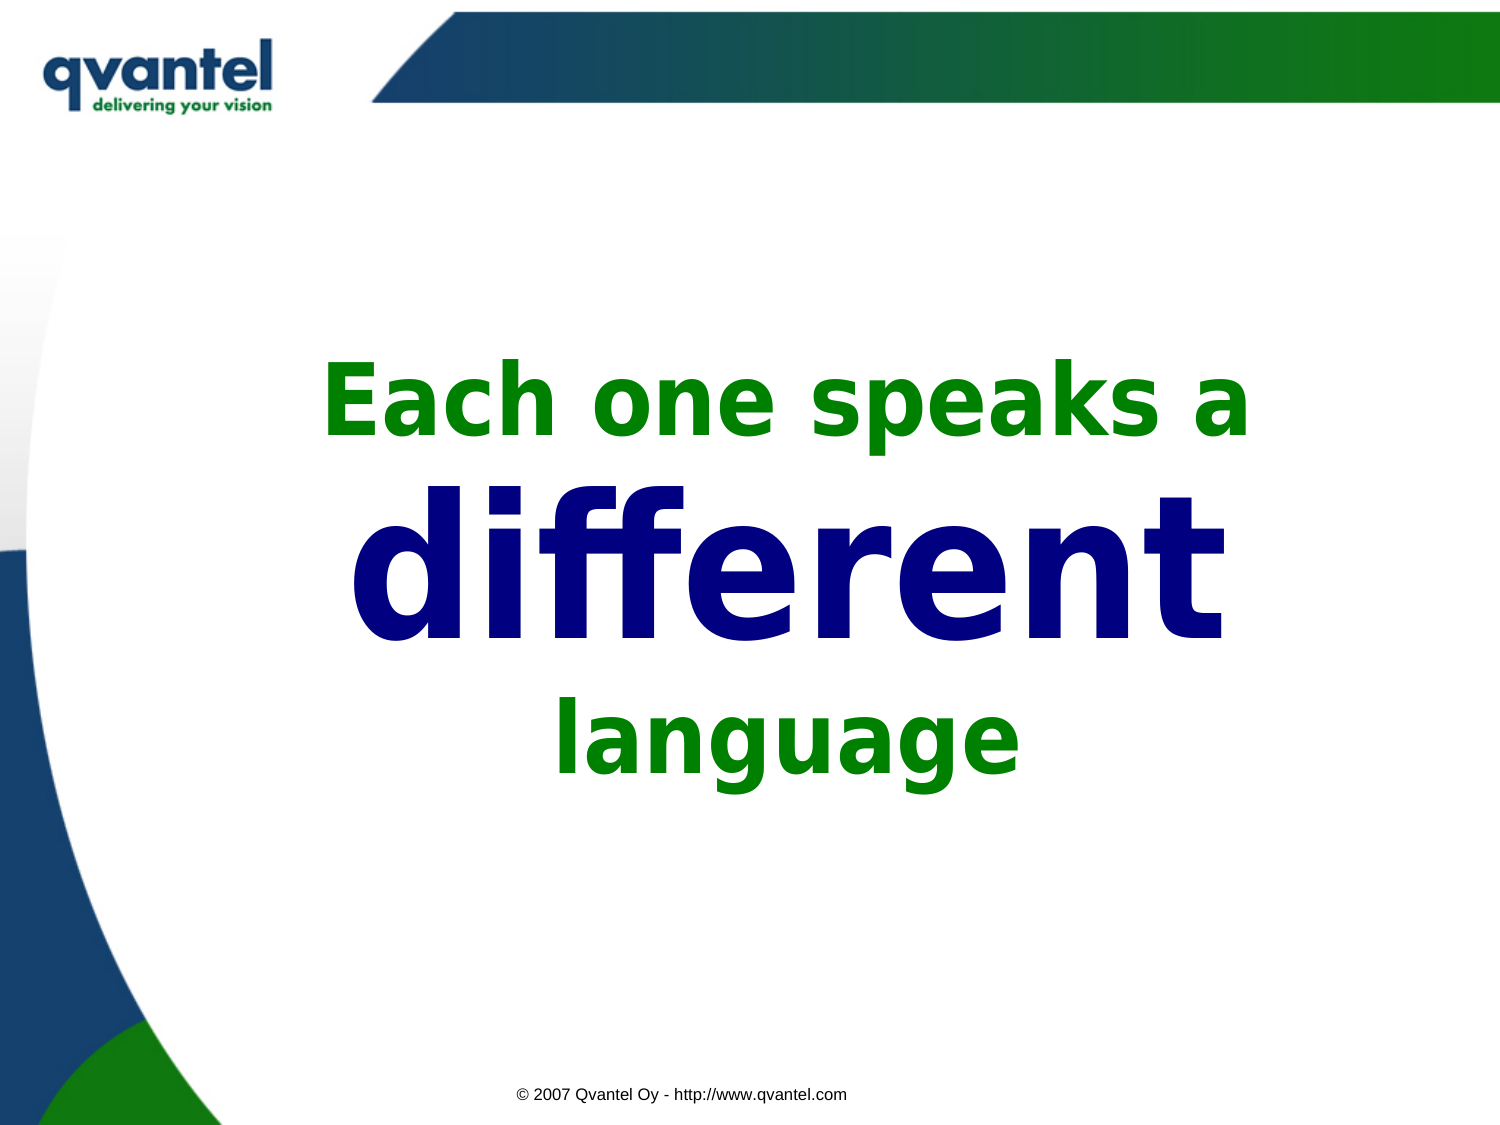

Each one speaks a different language
© 2007 Qvantel Oy - http://www.qvantel.com